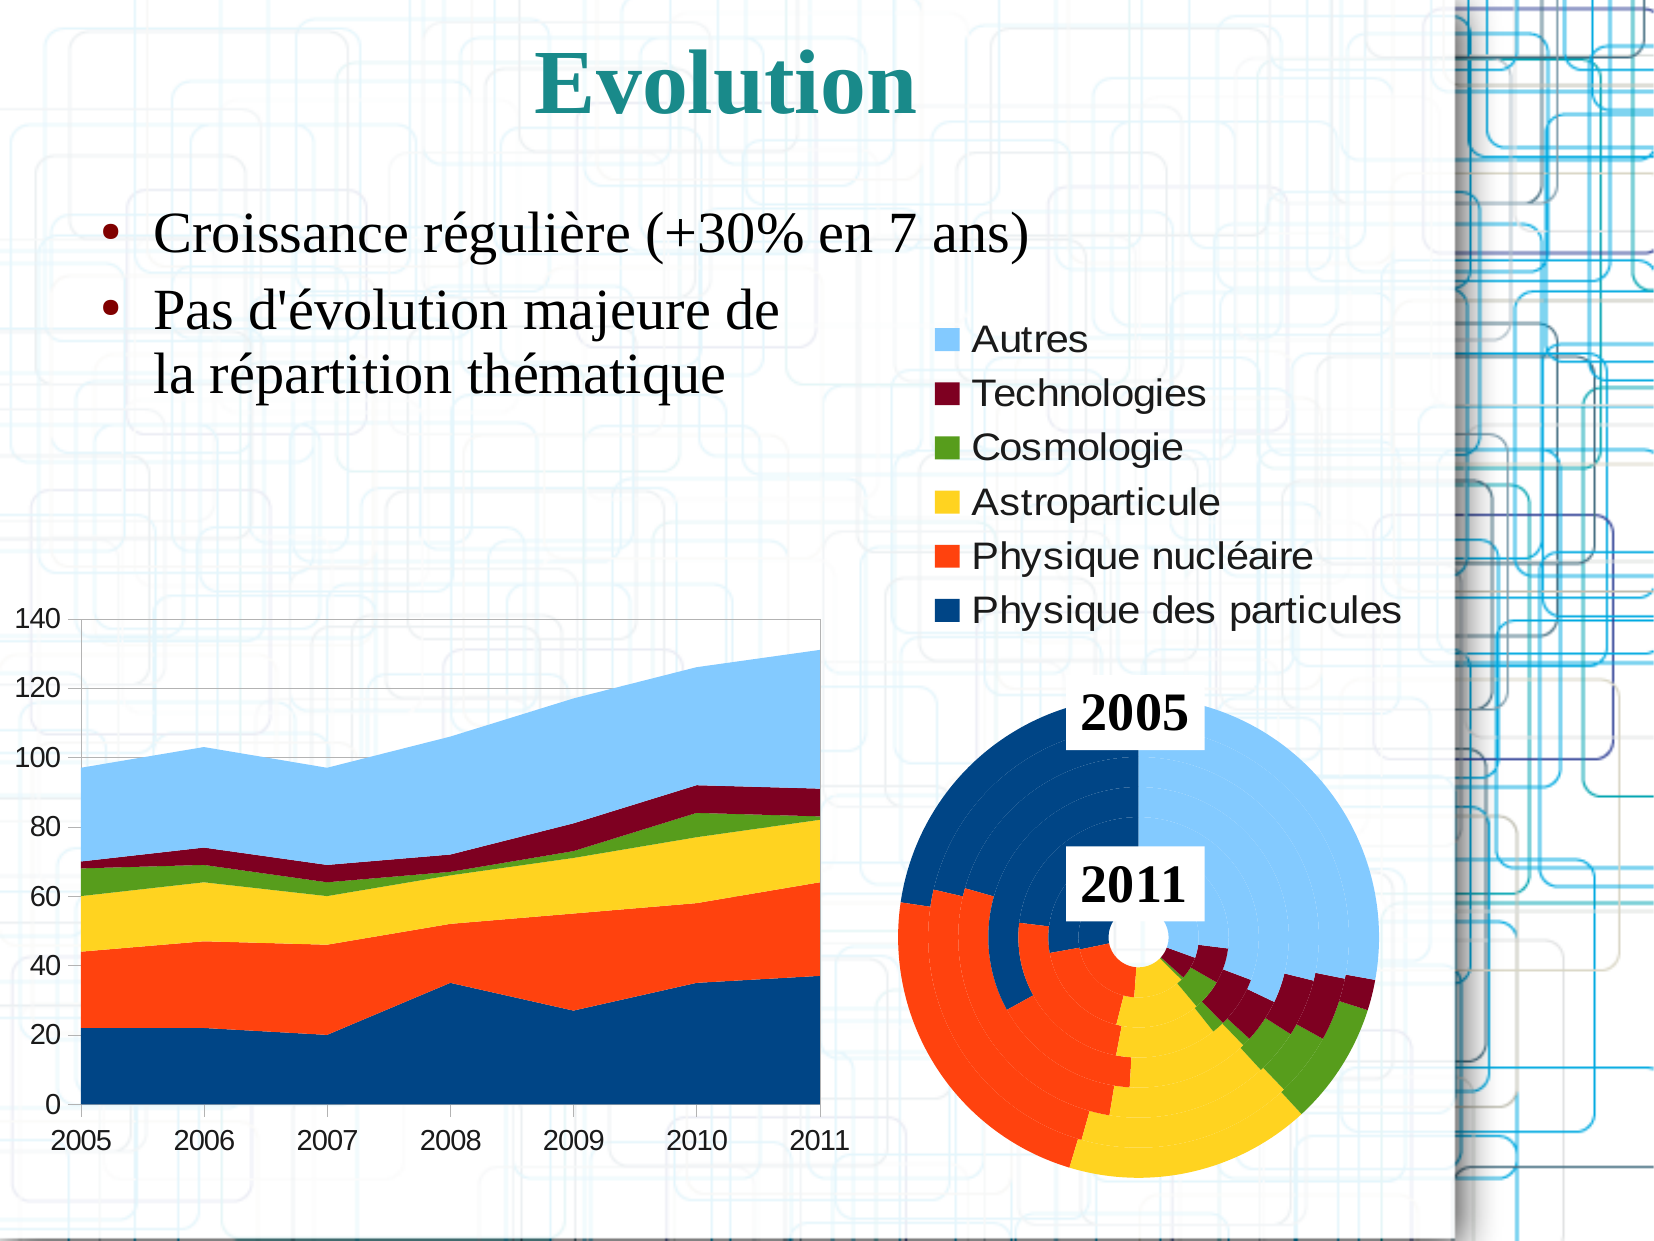

# Evolution
Croissance régulière (+30% en 7 ans)
Pas d'évolution majeure de
la répartition thématique
2005
2011